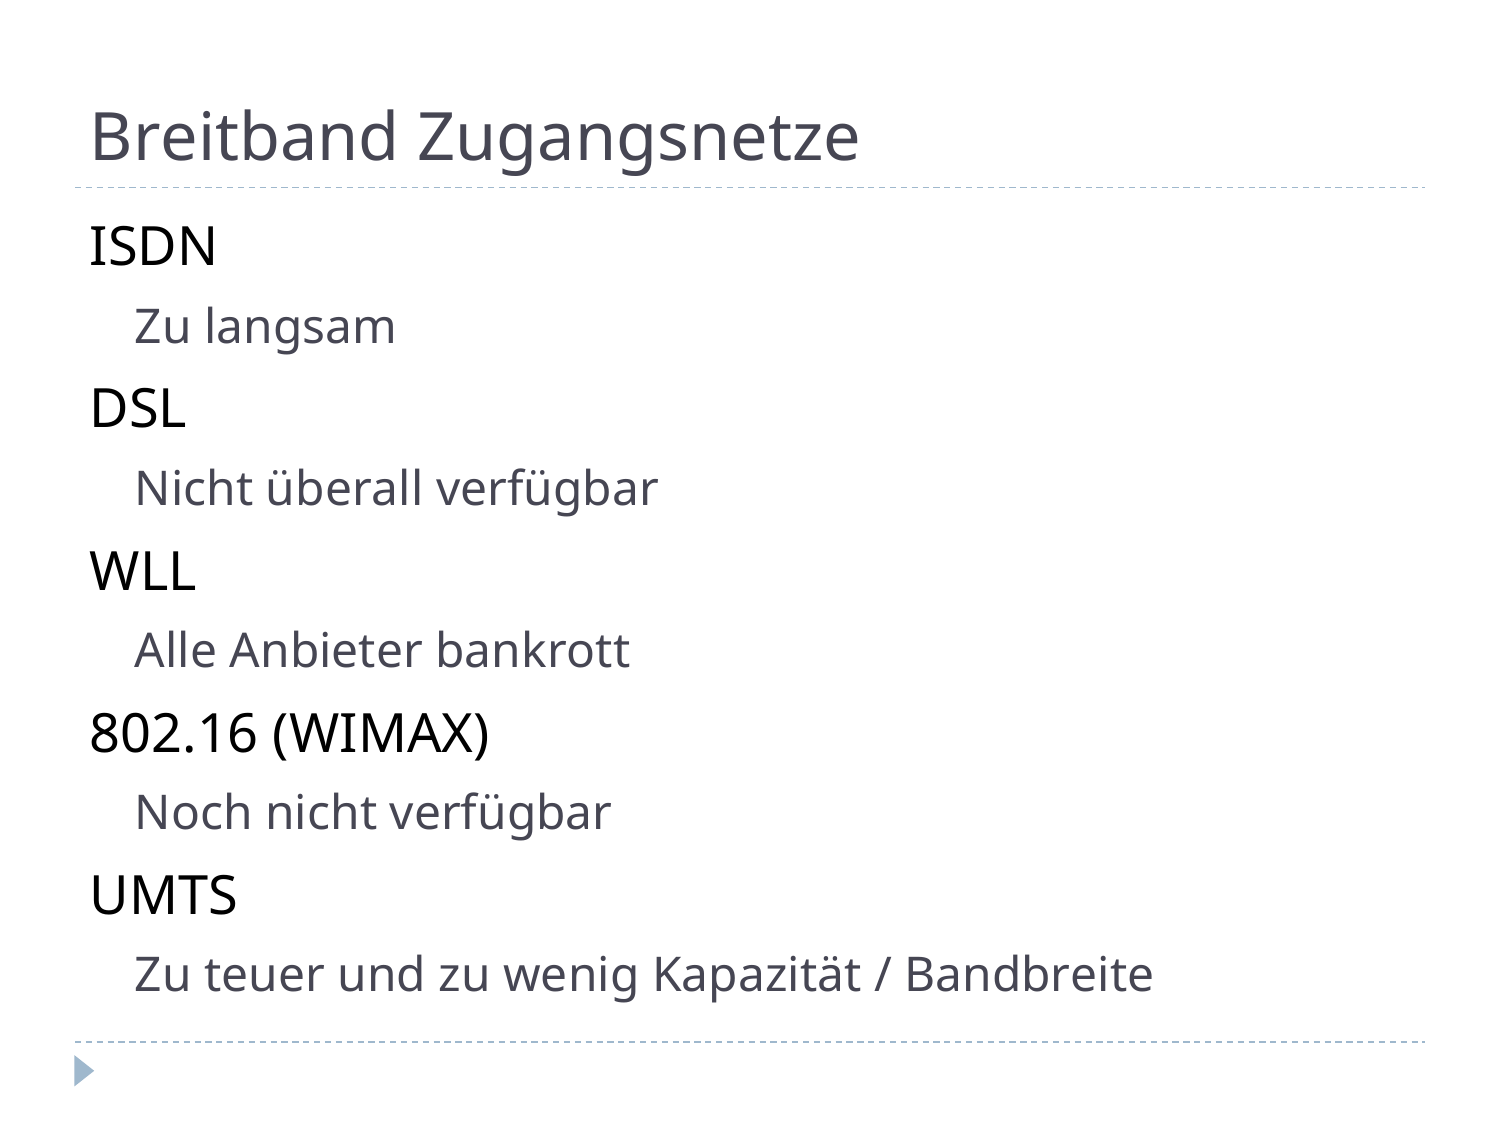

# Breitband Zugangsnetze
ISDN
Zu langsam
DSL
Nicht überall verfügbar
WLL
Alle Anbieter bankrott
802.16 (WIMAX)
Noch nicht verfügbar
UMTS
Zu teuer und zu wenig Kapazität / Bandbreite